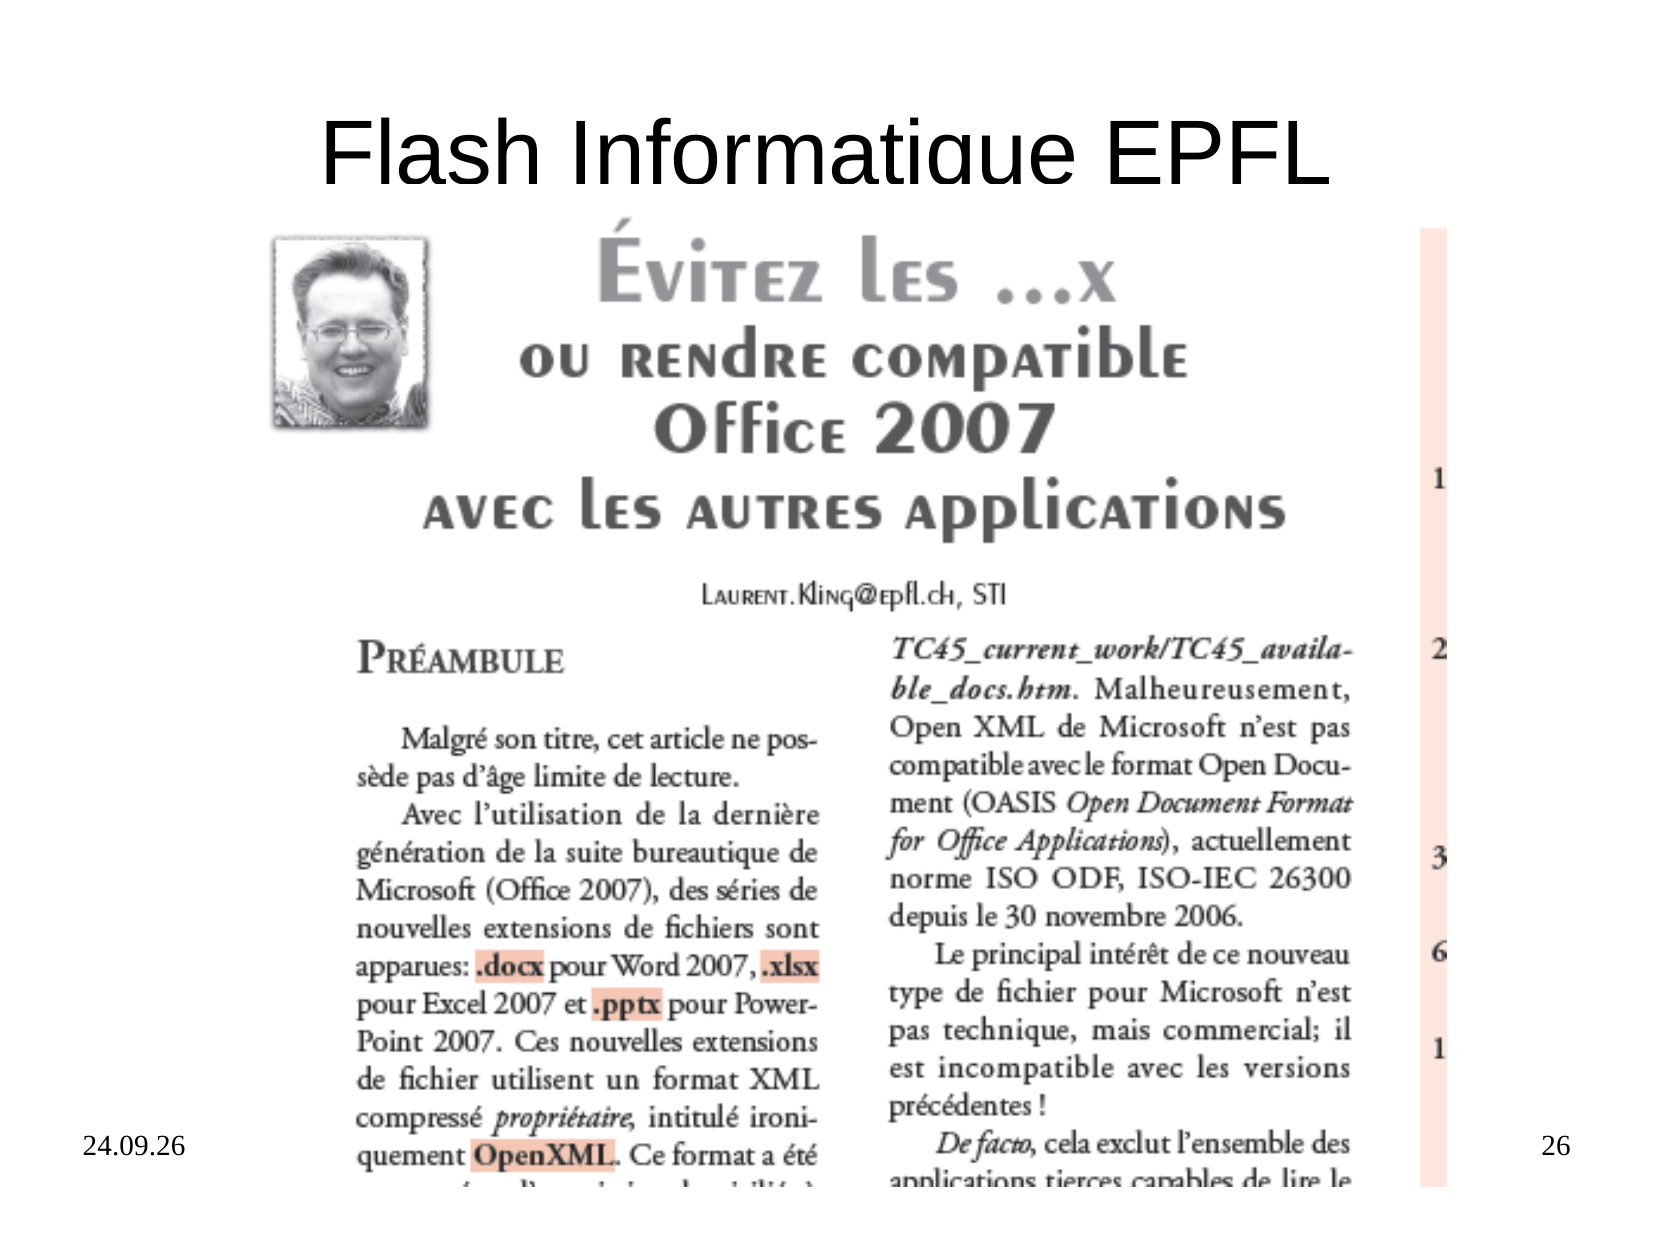

# Flash Informatique EPFL
J.-C. Martin
26